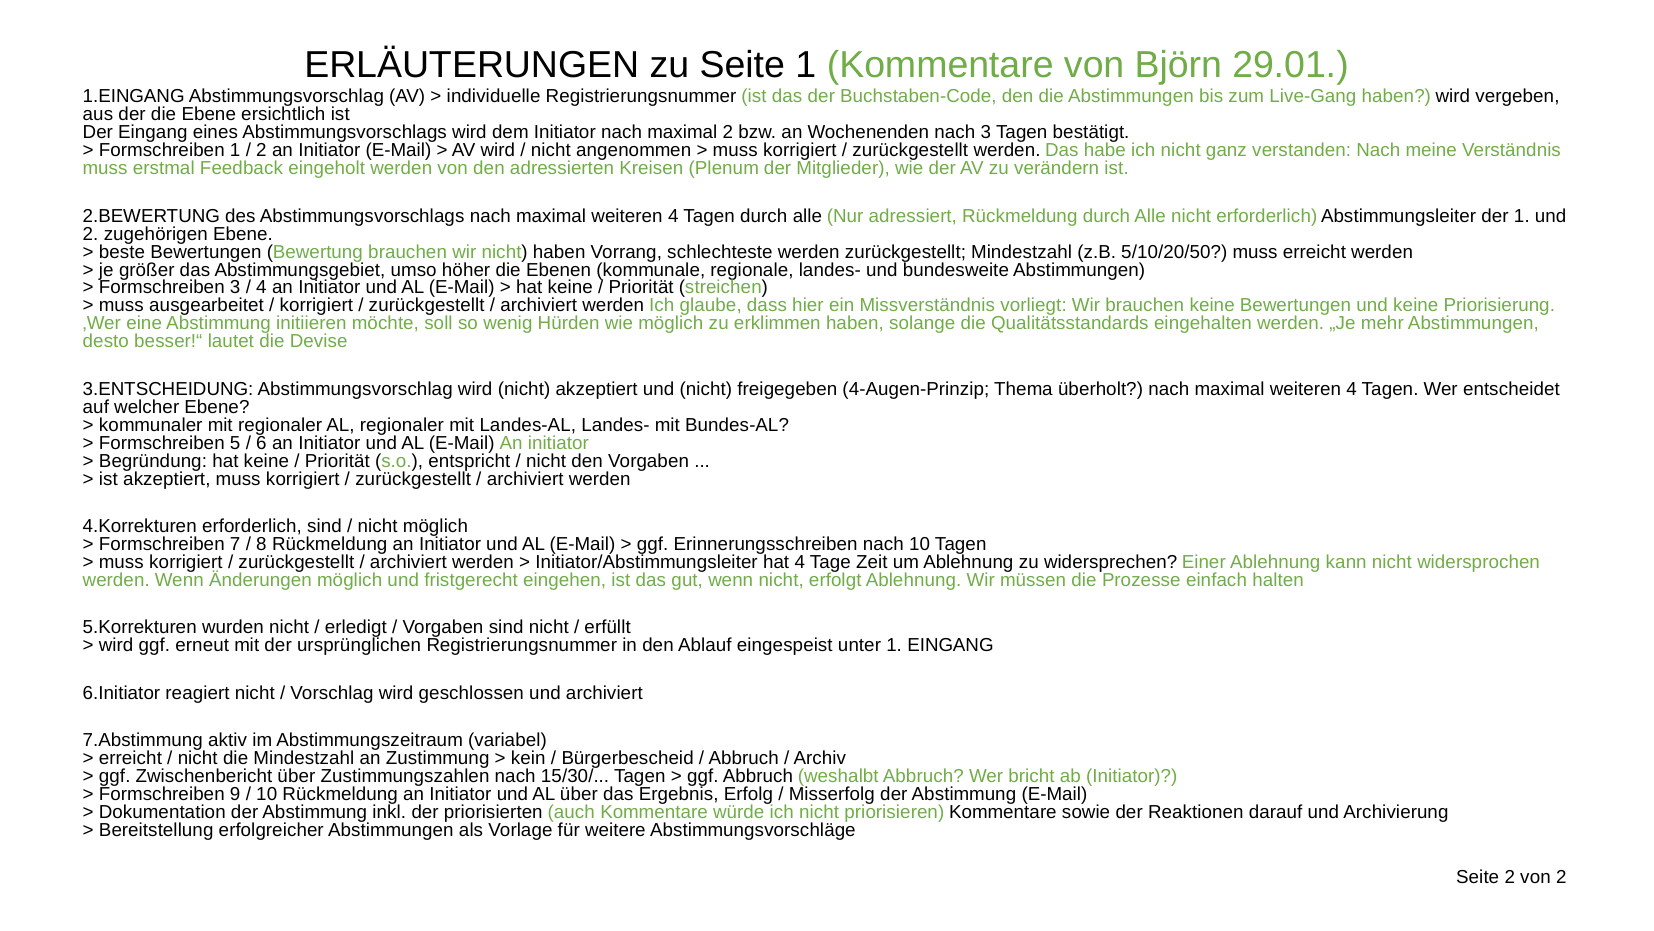

# ERLÄUTERUNGEN zu Seite 1 (Kommentare von Björn 29.01.)
EINGANG Abstimmungsvorschlag (AV) > individuelle Registrierungsnummer (ist das der Buchstaben-Code, den die Abstimmungen bis zum Live-Gang haben?) wird vergeben, aus der die Ebene ersichtlich ist
Der Eingang eines Abstimmungsvorschlags wird dem Initiator nach maximal 2 bzw. an Wochenenden nach 3 Tagen bestätigt.
> Formschreiben 1 / 2 an Initiator (E-Mail) > AV wird / nicht angenommen > muss korrigiert / zurückgestellt werden. Das habe ich nicht ganz verstanden: Nach meine Verständnis muss erstmal Feedback eingeholt werden von den adressierten Kreisen (Plenum der Mitglieder), wie der AV zu verändern ist.
BEWERTUNG des Abstimmungsvorschlags nach maximal weiteren 4 Tagen durch alle (Nur adressiert, Rückmeldung durch Alle nicht erforderlich) Abstimmungsleiter der 1. und 2. zugehörigen Ebene.
> beste Bewertungen (Bewertung brauchen wir nicht) haben Vorrang, schlechteste werden zurückgestellt; Mindestzahl (z.B. 5/10/20/50?) muss erreicht werden
> je größer das Abstimmungsgebiet, umso höher die Ebenen (kommunale, regionale, landes- und bundesweite Abstimmungen)
> Formschreiben 3 / 4 an Initiator und AL (E-Mail) > hat keine / Priorität (streichen)
> muss ausgearbeitet / korrigiert / zurückgestellt / archiviert werden Ich glaube, dass hier ein Missverständnis vorliegt: Wir brauchen keine Bewertungen und keine Priorisierung. ‚Wer eine Abstimmung initiieren möchte, soll so wenig Hürden wie möglich zu erklimmen haben, solange die Qualitätsstandards eingehalten werden. „Je mehr Abstimmungen, desto besser!“ lautet die Devise
ENTSCHEIDUNG: Abstimmungsvorschlag wird (nicht) akzeptiert und (nicht) freigegeben (4-Augen-Prinzip; Thema überholt?) nach maximal weiteren 4 Tagen. Wer entscheidet auf welcher Ebene?
> kommunaler mit regionaler AL, regionaler mit Landes-AL, Landes- mit Bundes-AL?
> Formschreiben 5 / 6 an Initiator und AL (E-Mail) An initiator
> Begründung: hat keine / Priorität (s.o.), entspricht / nicht den Vorgaben ...
> ist akzeptiert, muss korrigiert / zurückgestellt / archiviert werden
Korrekturen erforderlich, sind / nicht möglich
> Formschreiben 7 / 8 Rückmeldung an Initiator und AL (E-Mail) > ggf. Erinnerungsschreiben nach 10 Tagen
> muss korrigiert / zurückgestellt / archiviert werden > Initiator/Abstimmungsleiter hat 4 Tage Zeit um Ablehnung zu widersprechen? Einer Ablehnung kann nicht widersprochen werden. Wenn Änderungen möglich und fristgerecht eingehen, ist das gut, wenn nicht, erfolgt Ablehnung. Wir müssen die Prozesse einfach halten
Korrekturen wurden nicht / erledigt / Vorgaben sind nicht / erfüllt
> wird ggf. erneut mit der ursprünglichen Registrierungsnummer in den Ablauf eingespeist unter 1. EINGANG
Initiator reagiert nicht / Vorschlag wird geschlossen und archiviert
Abstimmung aktiv im Abstimmungszeitraum (variabel)
> erreicht / nicht die Mindestzahl an Zustimmung > kein / Bürgerbescheid / Abbruch / Archiv
> ggf. Zwischenbericht über Zustimmungszahlen nach 15/30/... Tagen > ggf. Abbruch (weshalbt Abbruch? Wer bricht ab (Initiator)?)
> Formschreiben 9 / 10 Rückmeldung an Initiator und AL über das Ergebnis, Erfolg / Misserfolg der Abstimmung (E-Mail)
> Dokumentation der Abstimmung inkl. der priorisierten (auch Kommentare würde ich nicht priorisieren) Kommentare sowie der Reaktionen darauf und Archivierung
> Bereitstellung erfolgreicher Abstimmungen als Vorlage für weitere Abstimmungsvorschläge
Seite 2 von 2